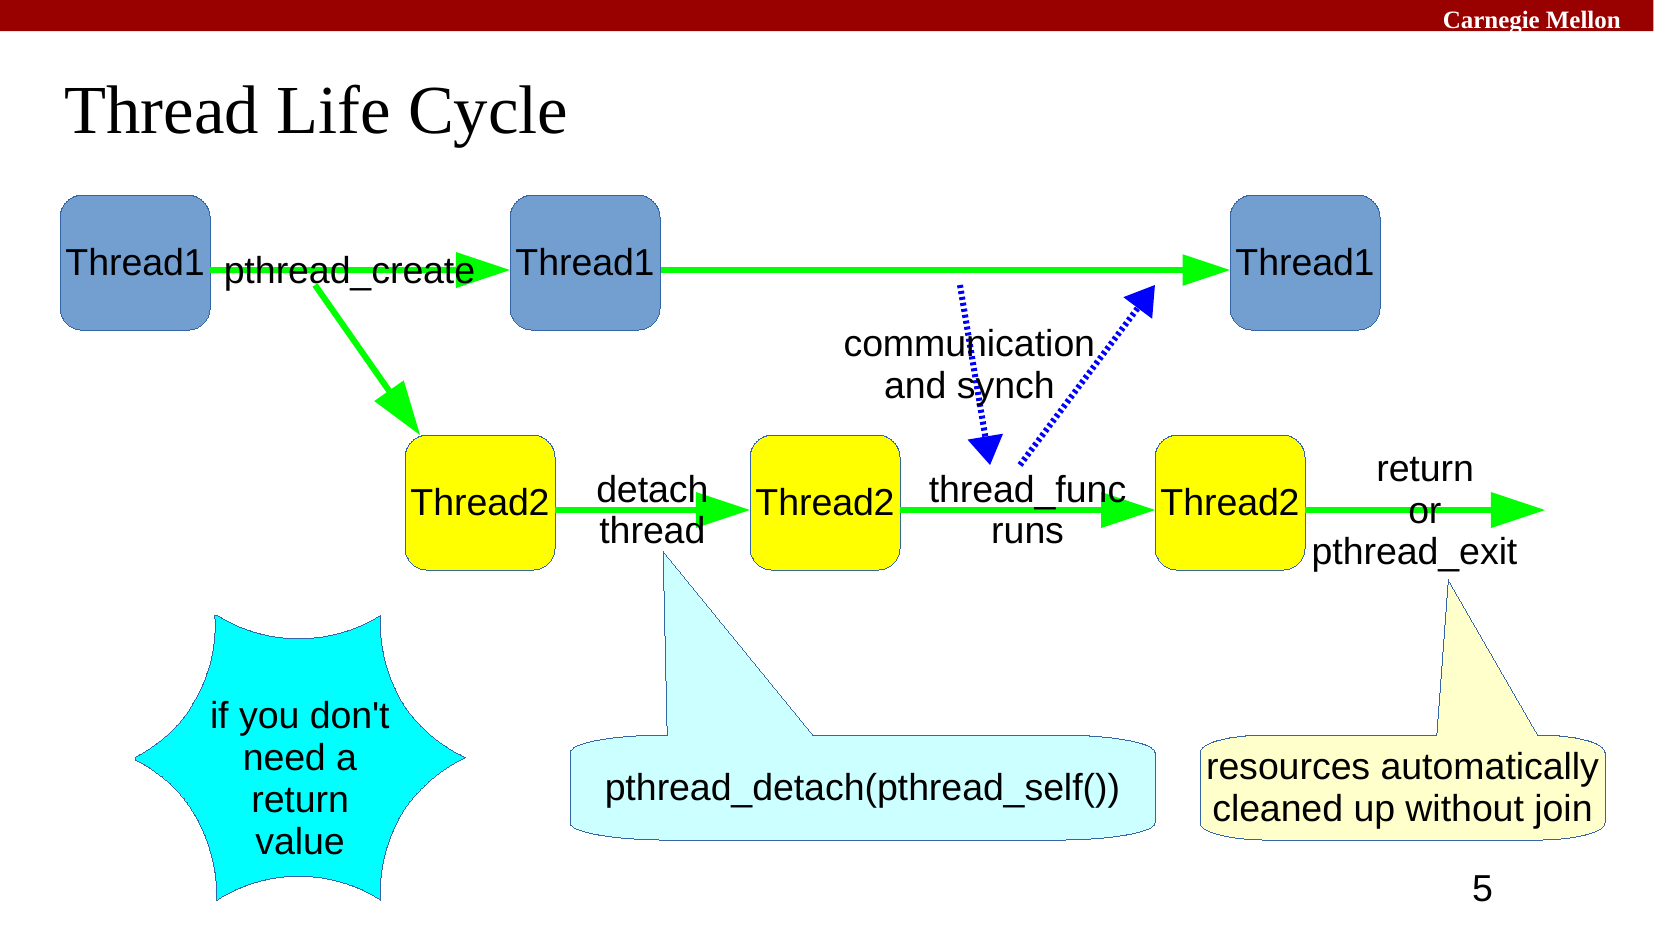

# Thread Life Cycle
Thread1
Thread1
Thread1
pthread_create
communication
and synch
Thread2
Thread2
Thread2
detach
thread
thread_func
runs
return
or
pthread_exit
if you don't
need a
return
value
pthread_detach(pthread_self())
resources automatically
cleaned up without join